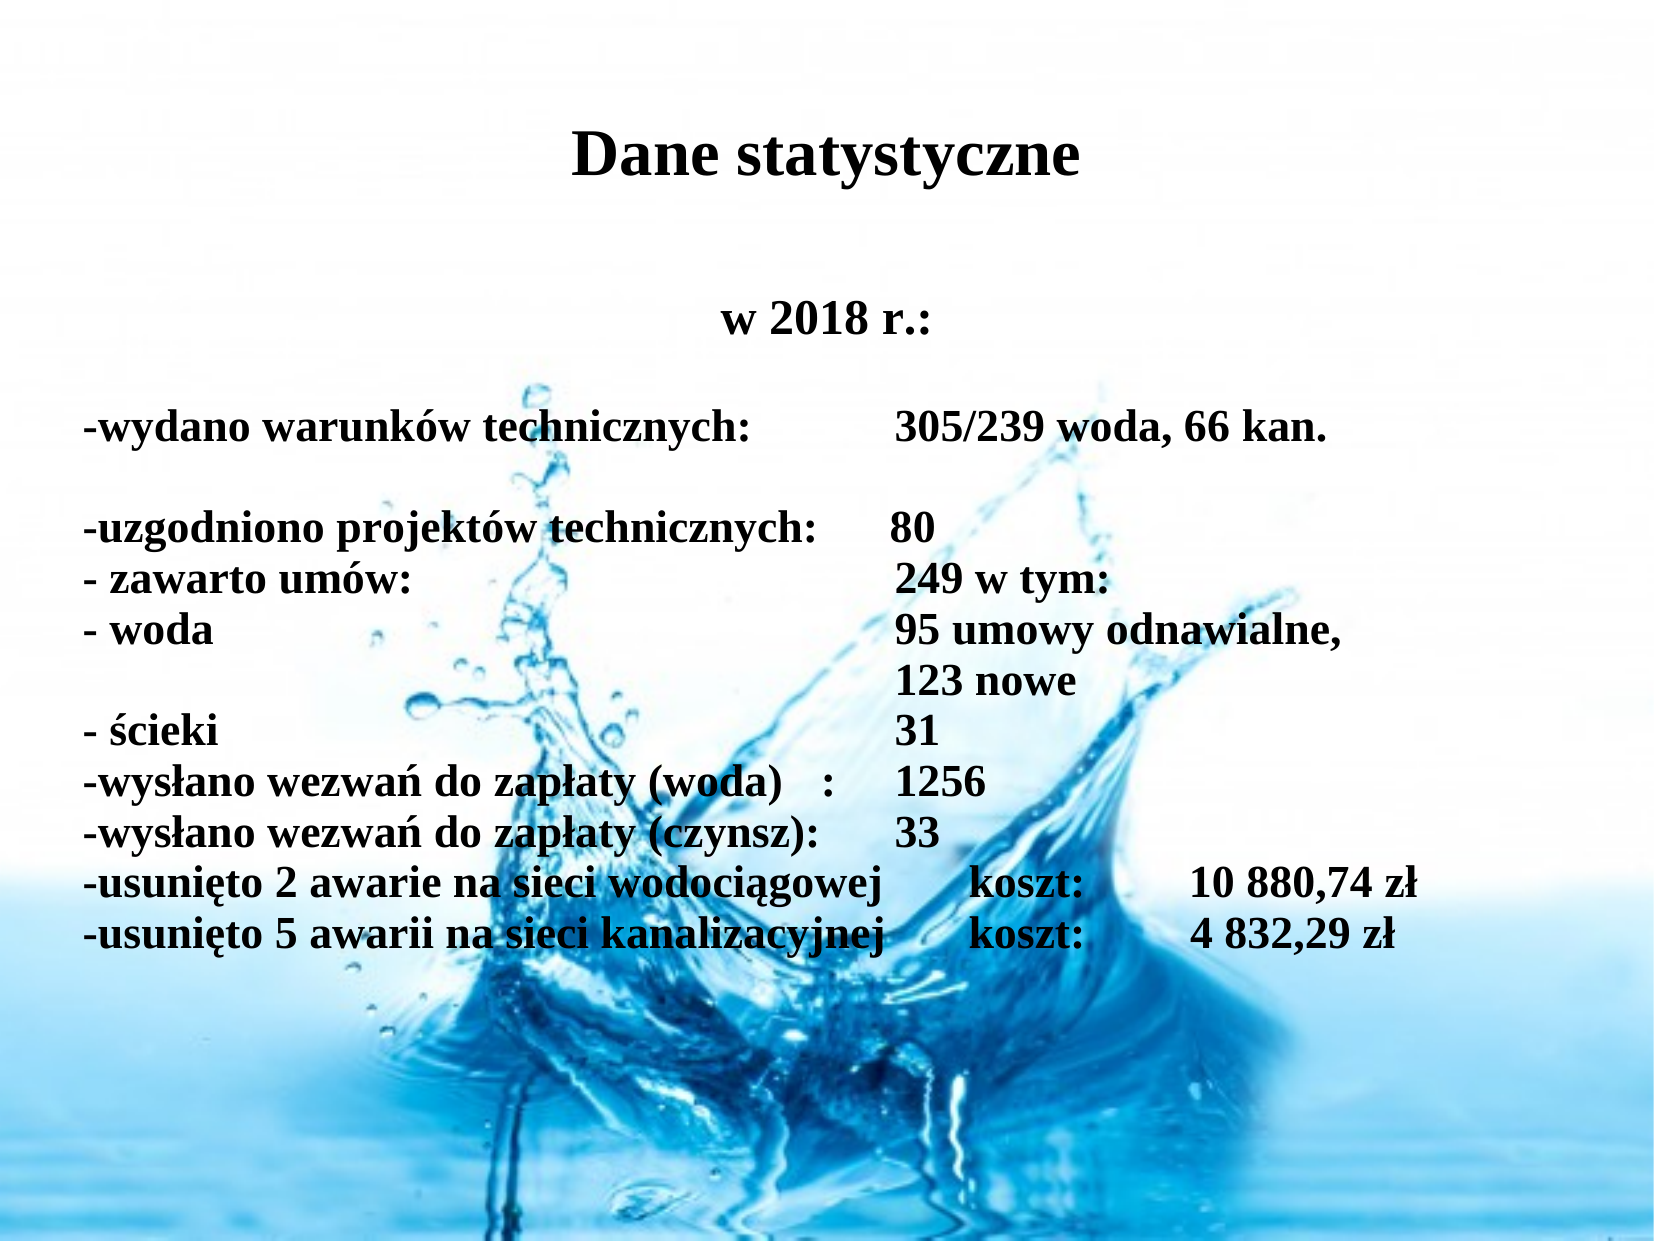

# Dane statystyczne
w 2018 r.:
-wydano warunków technicznych:		305/239 woda, 66 kan.
-uzgodniono projektów technicznych:	 80
- zawarto umów:							249 w tym:
- woda 										95 umowy odnawialne, 														123 nowe
- ścieki										31
-wysłano wezwań do zapłaty (woda)	:	1256
-wysłano wezwań do zapłaty (czynsz):	33
-usunięto 2 awarie na sieci wodociągowej		koszt: 10 880,74 zł
-usunięto 5 awarii na sieci kanalizacyjnej		koszt:		4 832,29 zł